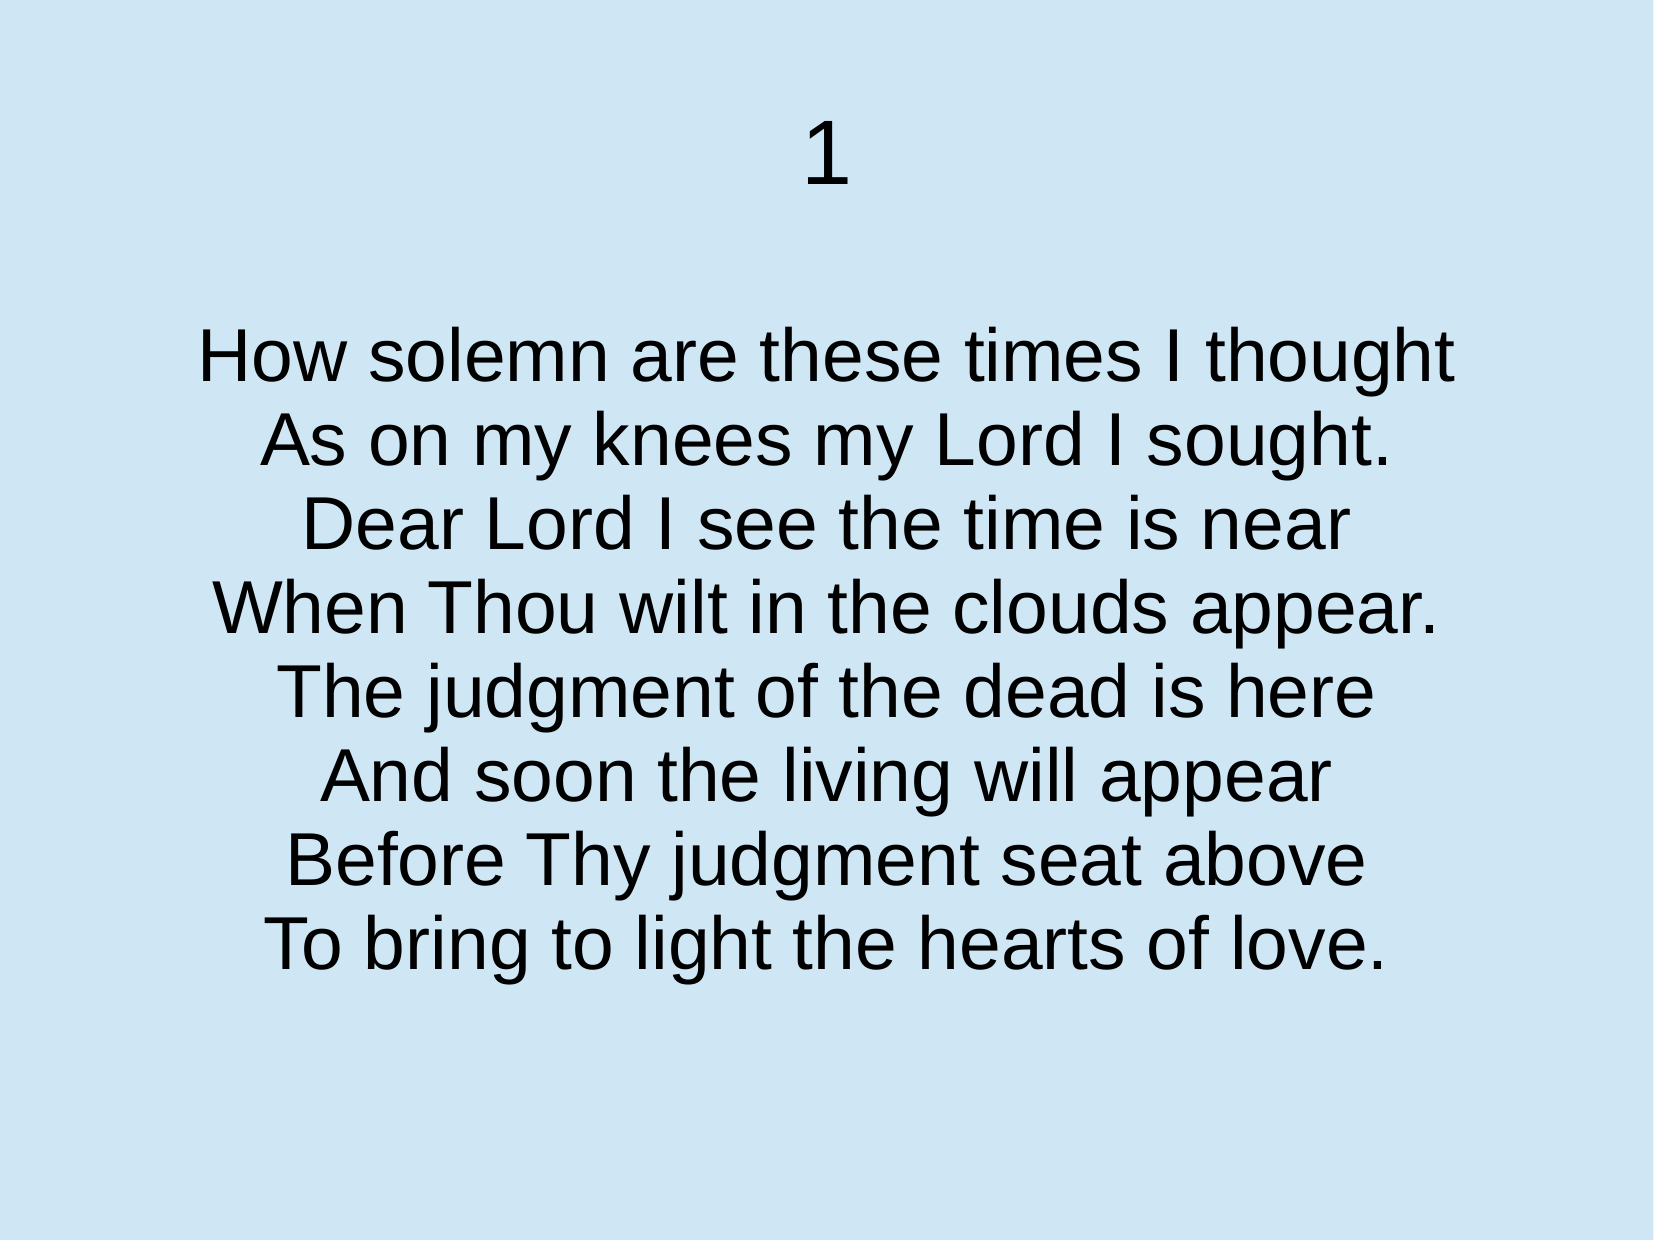

# 1
How solemn are these times I thought
As on my knees my Lord I sought.
Dear Lord I see the time is near
When Thou wilt in the clouds appear.
The judgment of the dead is here
And soon the living will appear
Before Thy judgment seat above
To bring to light the hearts of love.